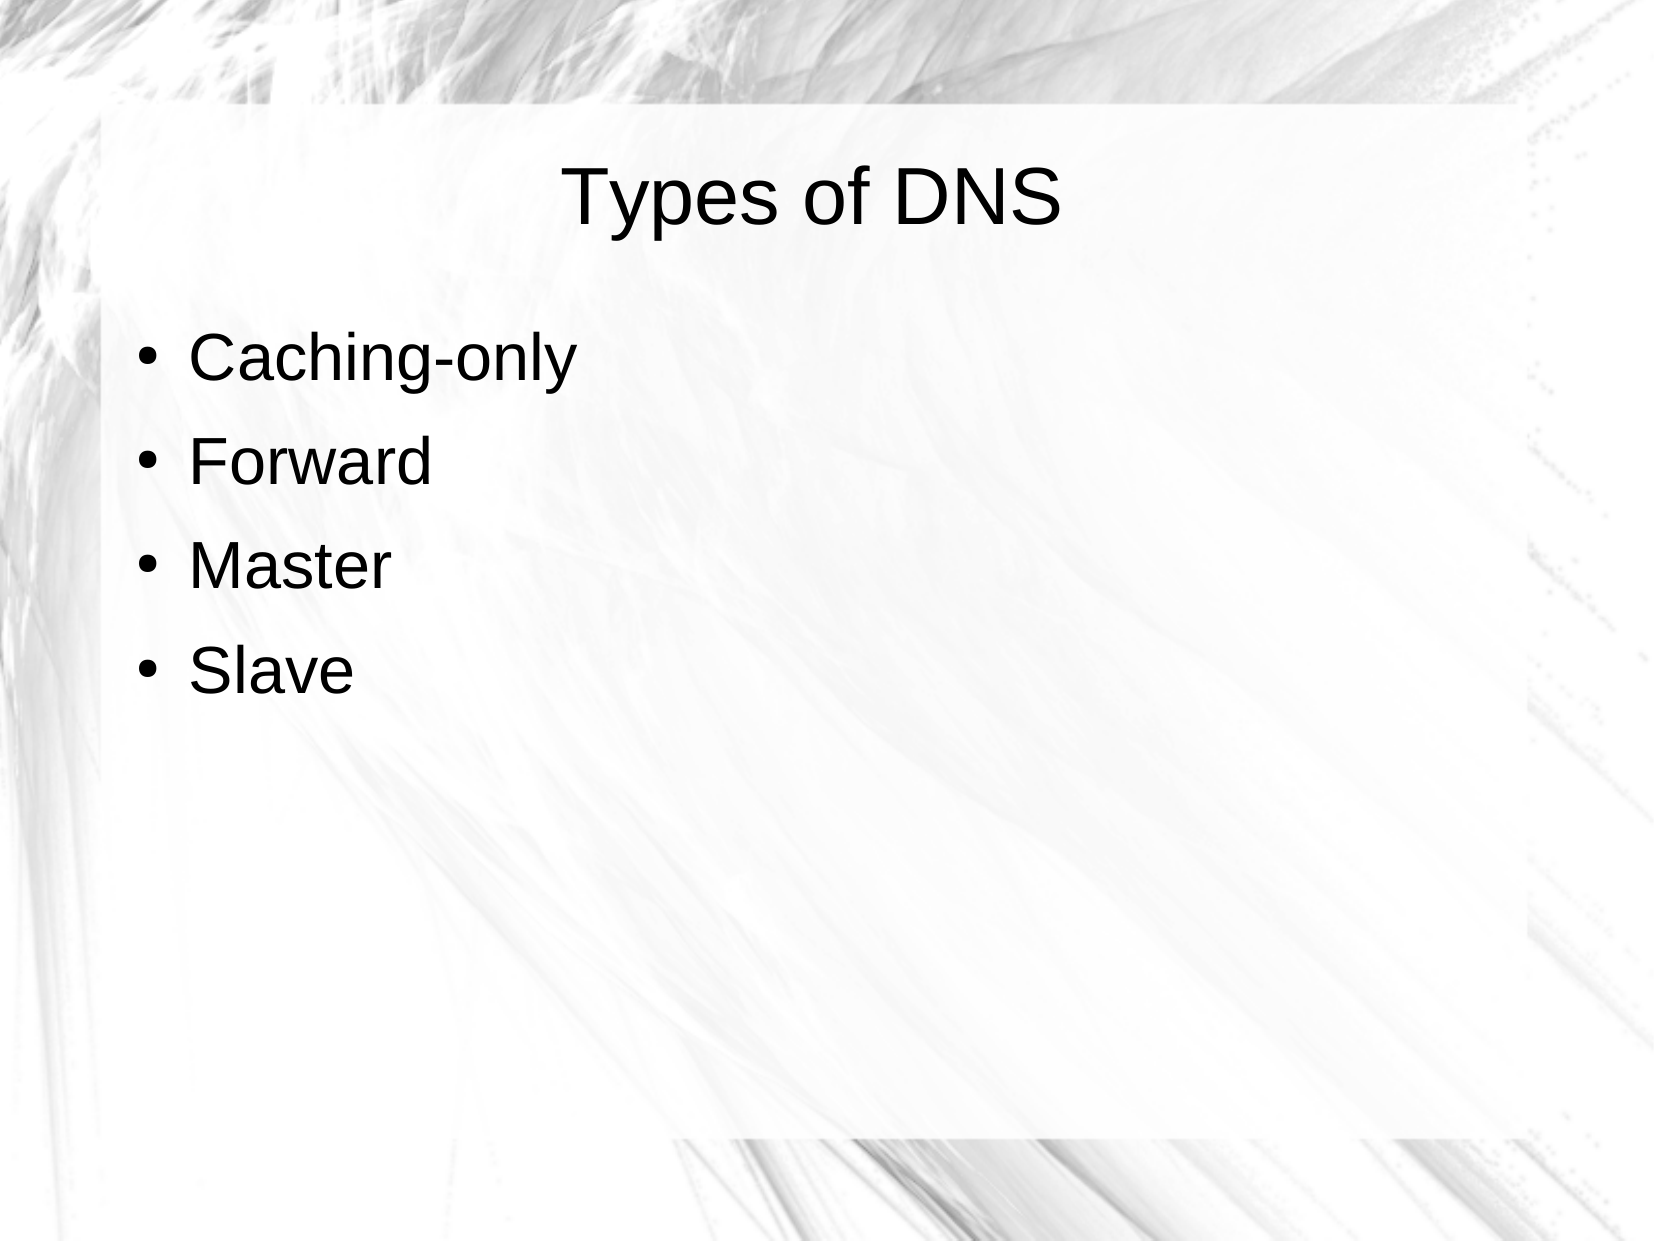

# Types of DNS
Caching-only
Forward
Master
Slave